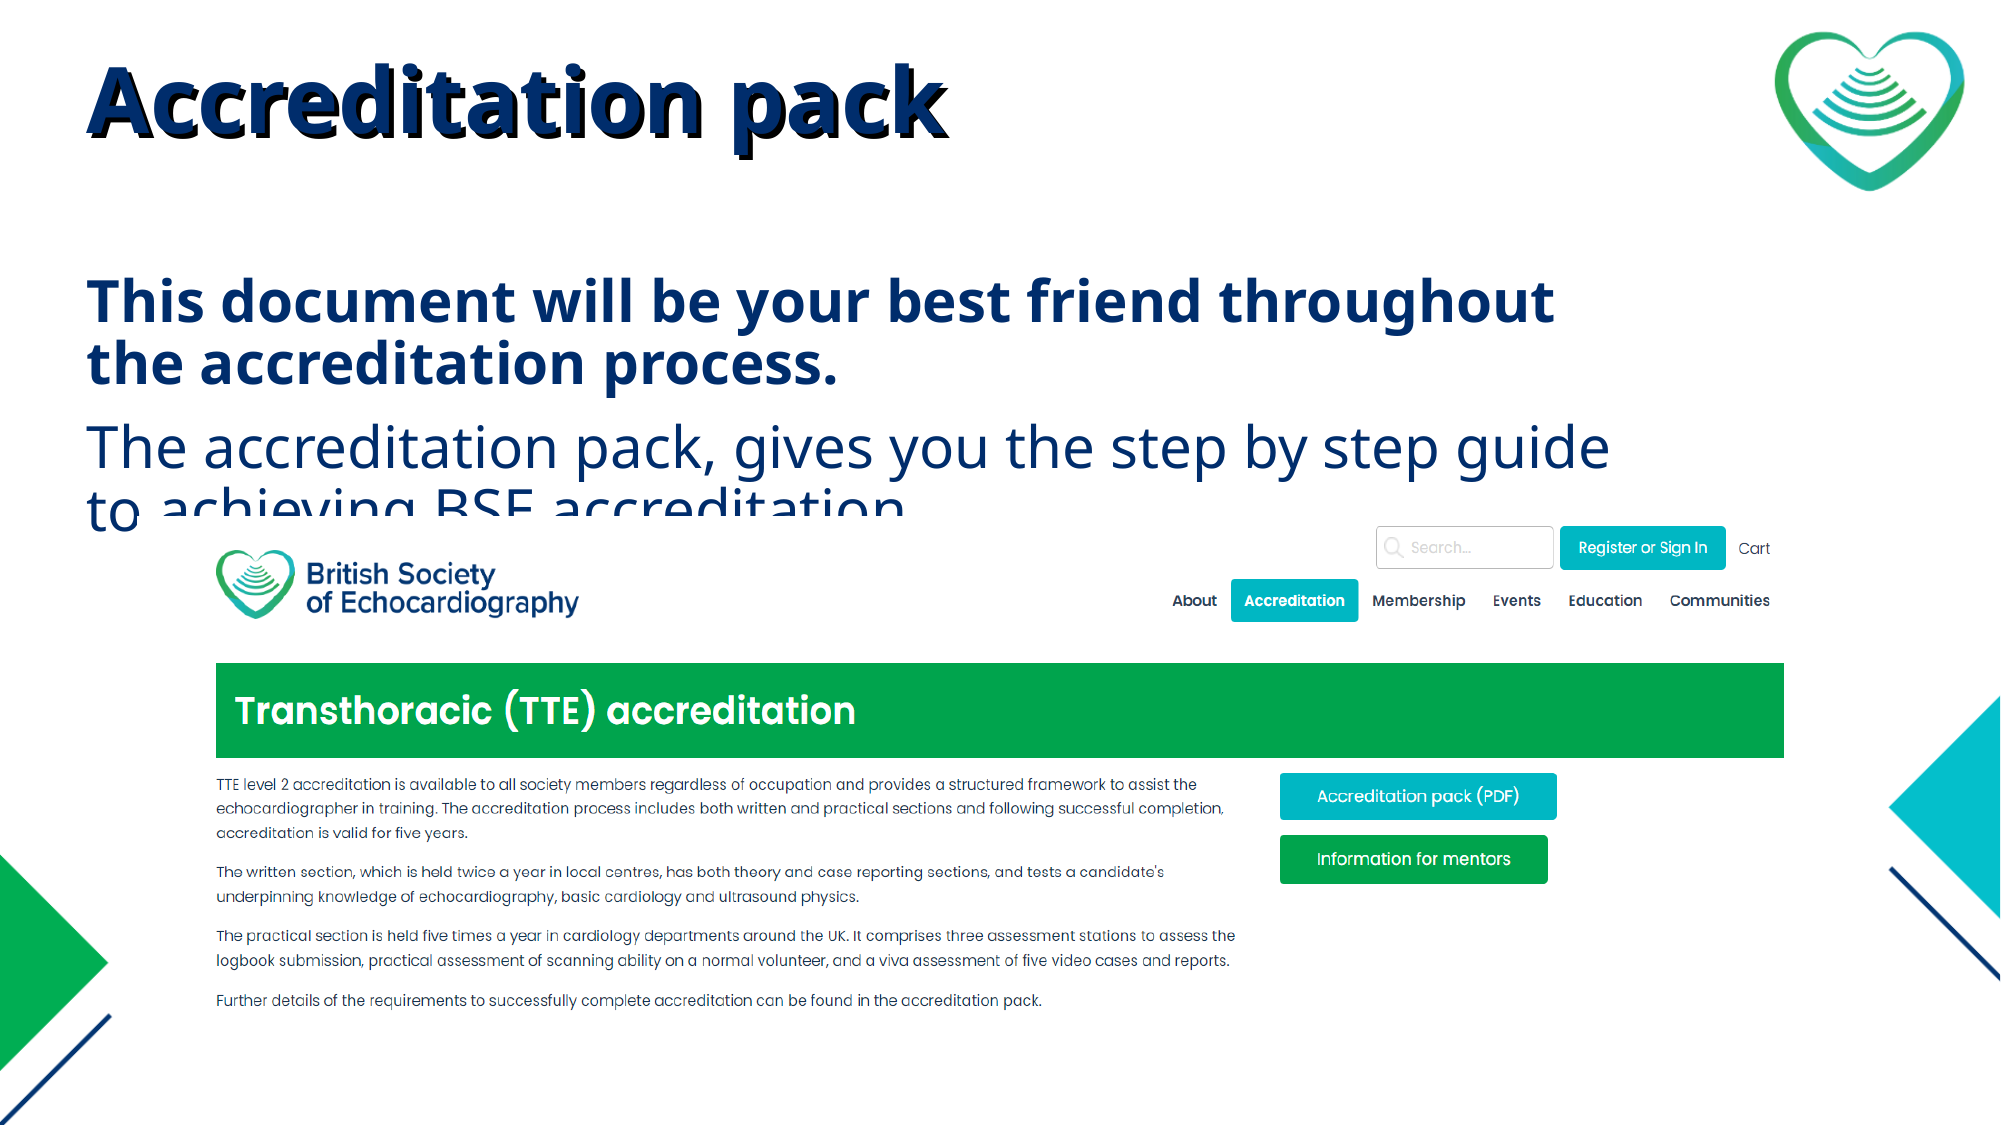

# Accreditation pack
This document will be your best friend throughout the accreditation process.
The accreditation pack, gives you the step by step guide to achieving BSE accreditation.